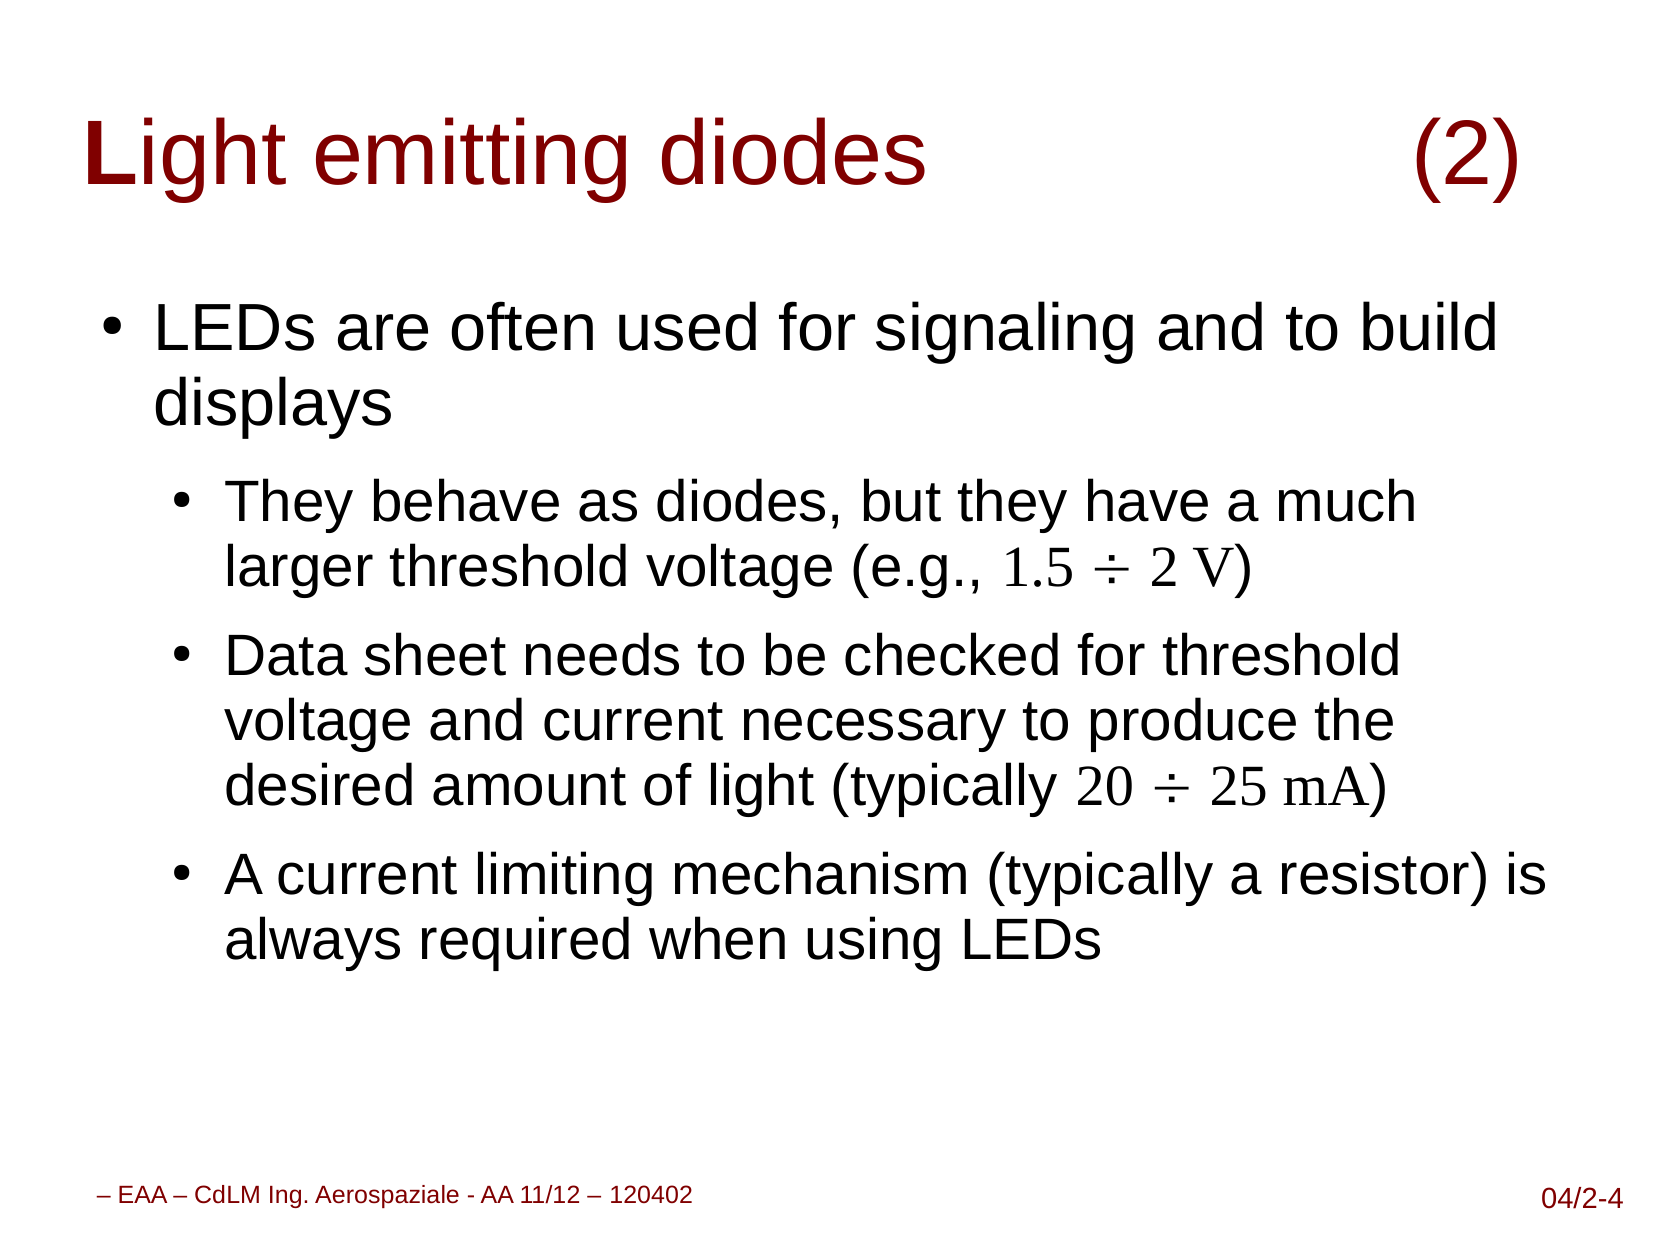

# Light emitting diodes							(2)
LEDs are often used for signaling and to build displays
They behave as diodes, but they have a much larger threshold voltage (e.g., 1.5 ÷ 2 V)
Data sheet needs to be checked for threshold voltage and current necessary to produce the desired amount of light (typically 20 ÷ 25 mA)
A current limiting mechanism (typically a resistor) is always required when using LEDs
4